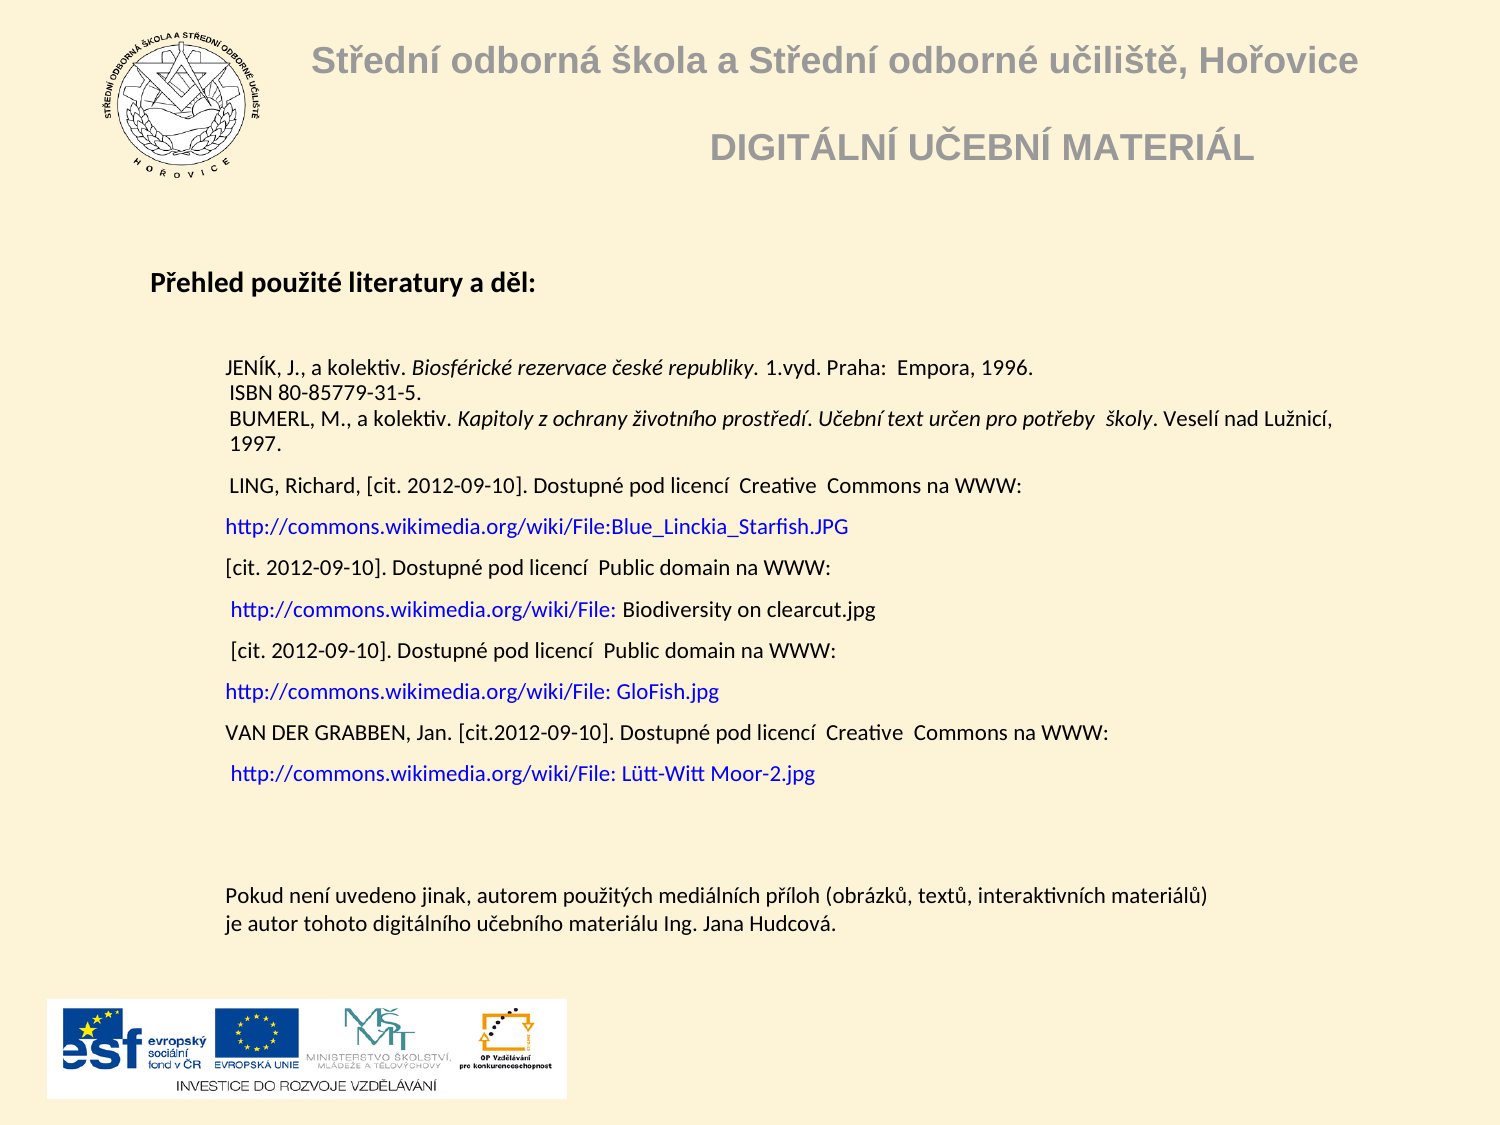

Přehled použité literatury a děl:
JENÍK, J., a kolektiv. Biosférické rezervace české republiky. 1.vyd. Praha: Empora, 1996.
	 ISBN 80-85779-31-5.
	 BUMERL, M., a kolektiv. Kapitoly z ochrany životního prostředí. Učební text určen pro potřeby školy. Veselí nad Lužnicí,
	 1997.
	 LING, Richard, [cit. 2012-09-10]. Dostupné pod licencí Creative Commons na WWW:
http://commons.wikimedia.org/wiki/File:Blue_Linckia_Starfish.JPG
[cit. 2012-09-10]. Dostupné pod licencí Public domain na WWW:
 http://commons.wikimedia.org/wiki/File: Biodiversity on clearcut.jpg
 [cit. 2012-09-10]. Dostupné pod licencí Public domain na WWW:
http://commons.wikimedia.org/wiki/File: GloFish.jpg
VAN DER GRABBEN, Jan. [cit.2012-09-10]. Dostupné pod licencí Creative Commons na WWW:
 http://commons.wikimedia.org/wiki/File: Lütt-Witt Moor-2.jpg
Pokud není uvedeno jinak, autorem použitých mediálních příloh (obrázků, textů, interaktivních materiálů)
je autor tohoto digitálního učebního materiálu Ing. Jana Hudcová.